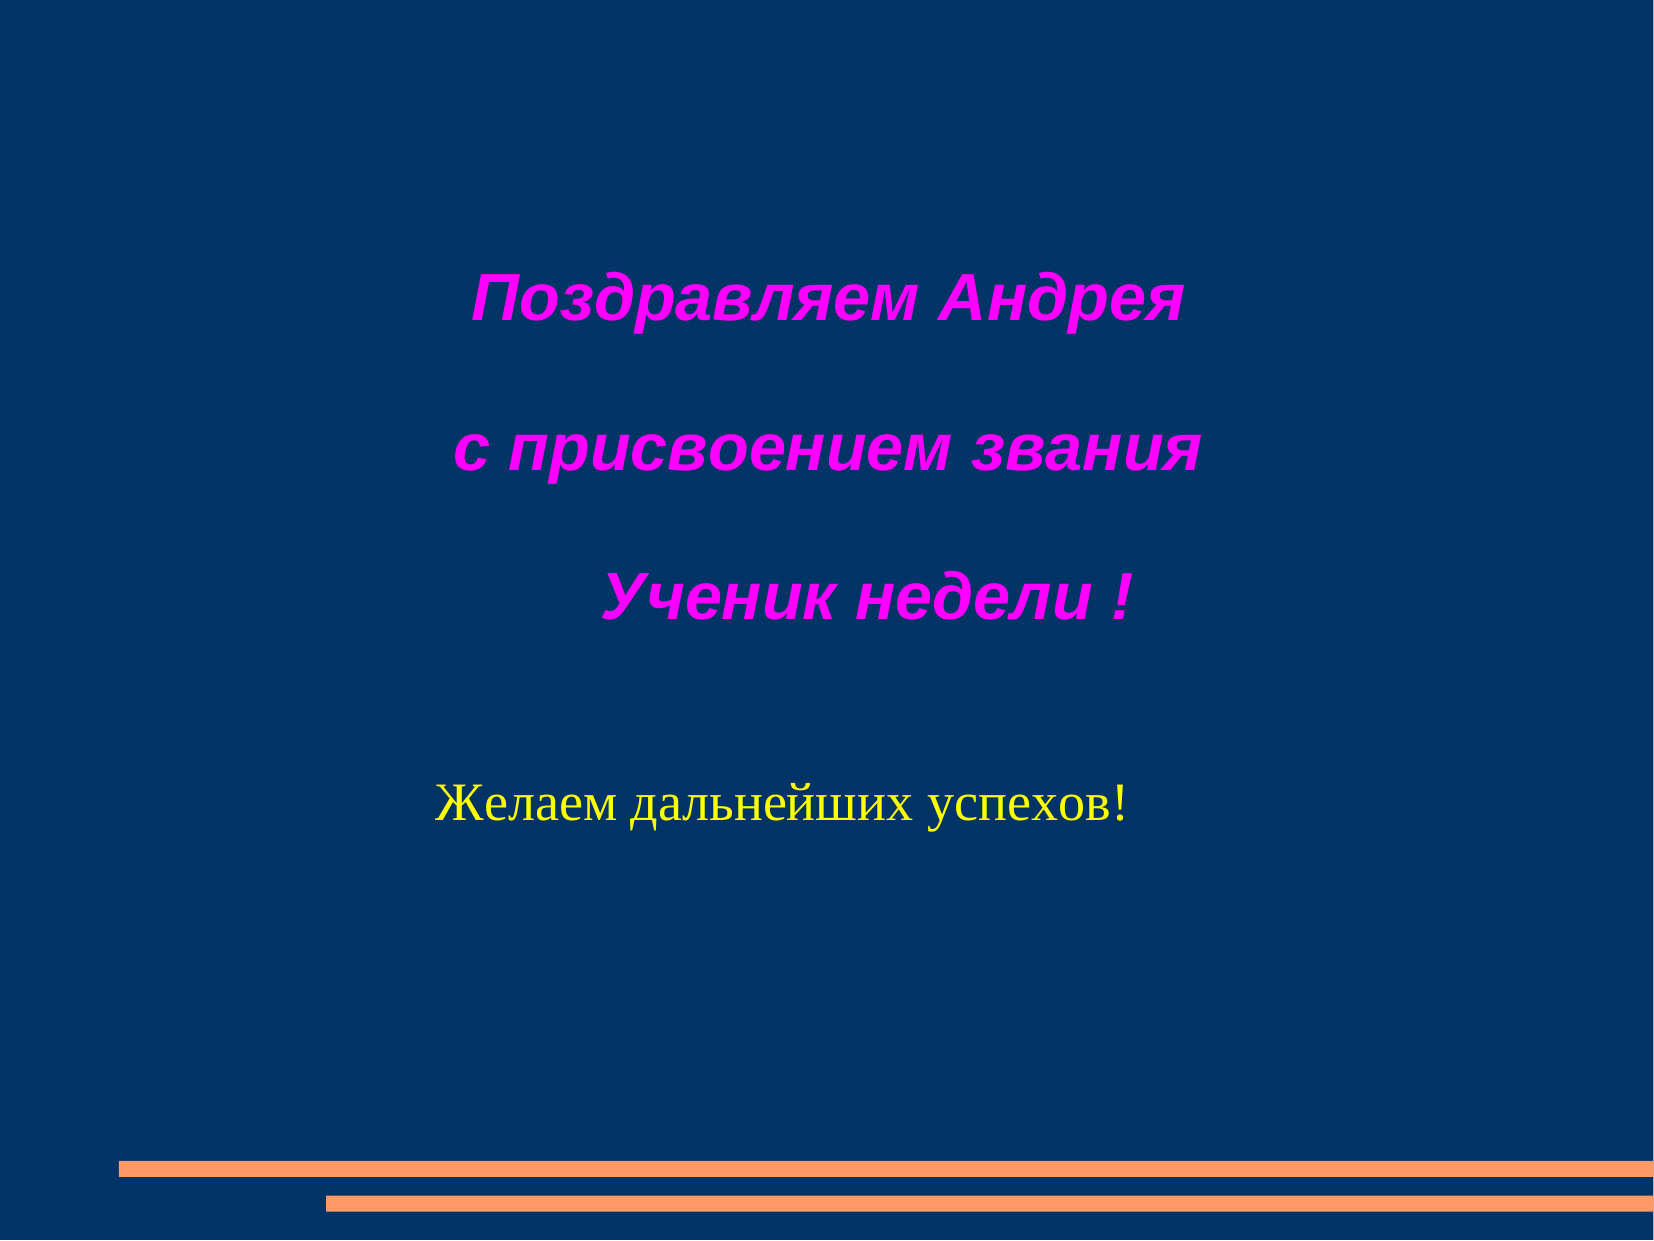

Желаем дальнейших успехов!
# Поздравляем Андрея с присвоением звания Ученик недели !